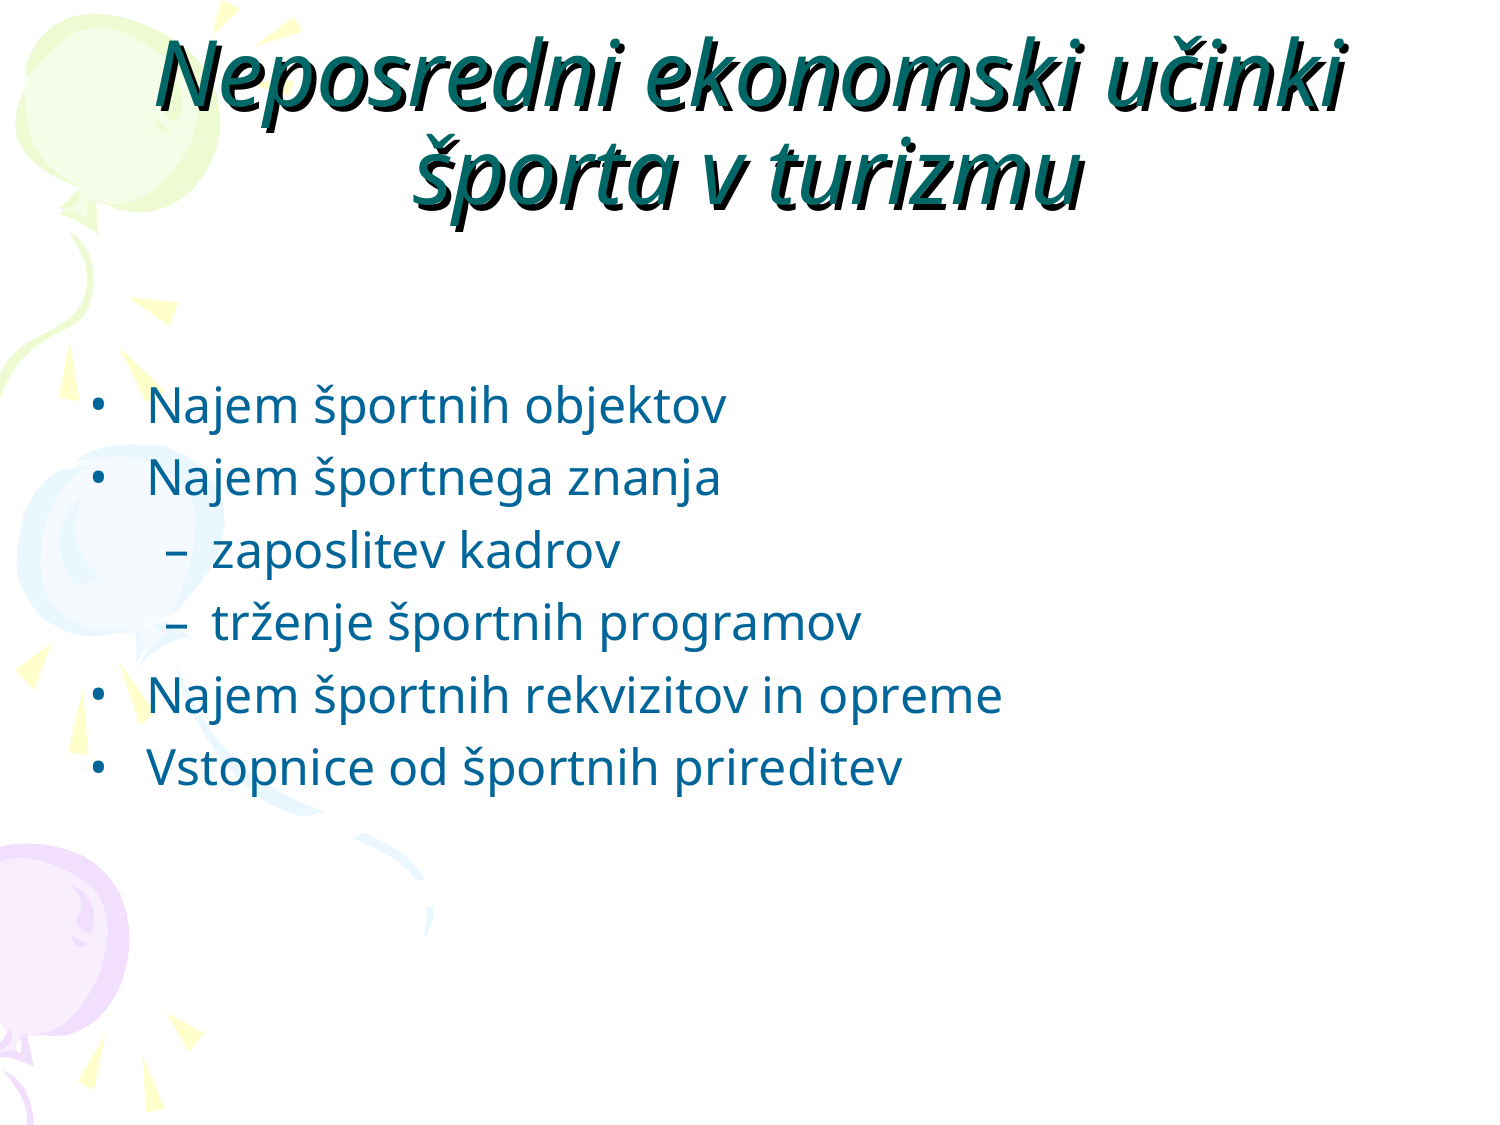

# Neposredni ekonomski učinki športa v turizmu
Najem športnih objektov
Najem športnega znanja
zaposlitev kadrov
trženje športnih programov
Najem športnih rekvizitov in opreme
Vstopnice od športnih prireditev